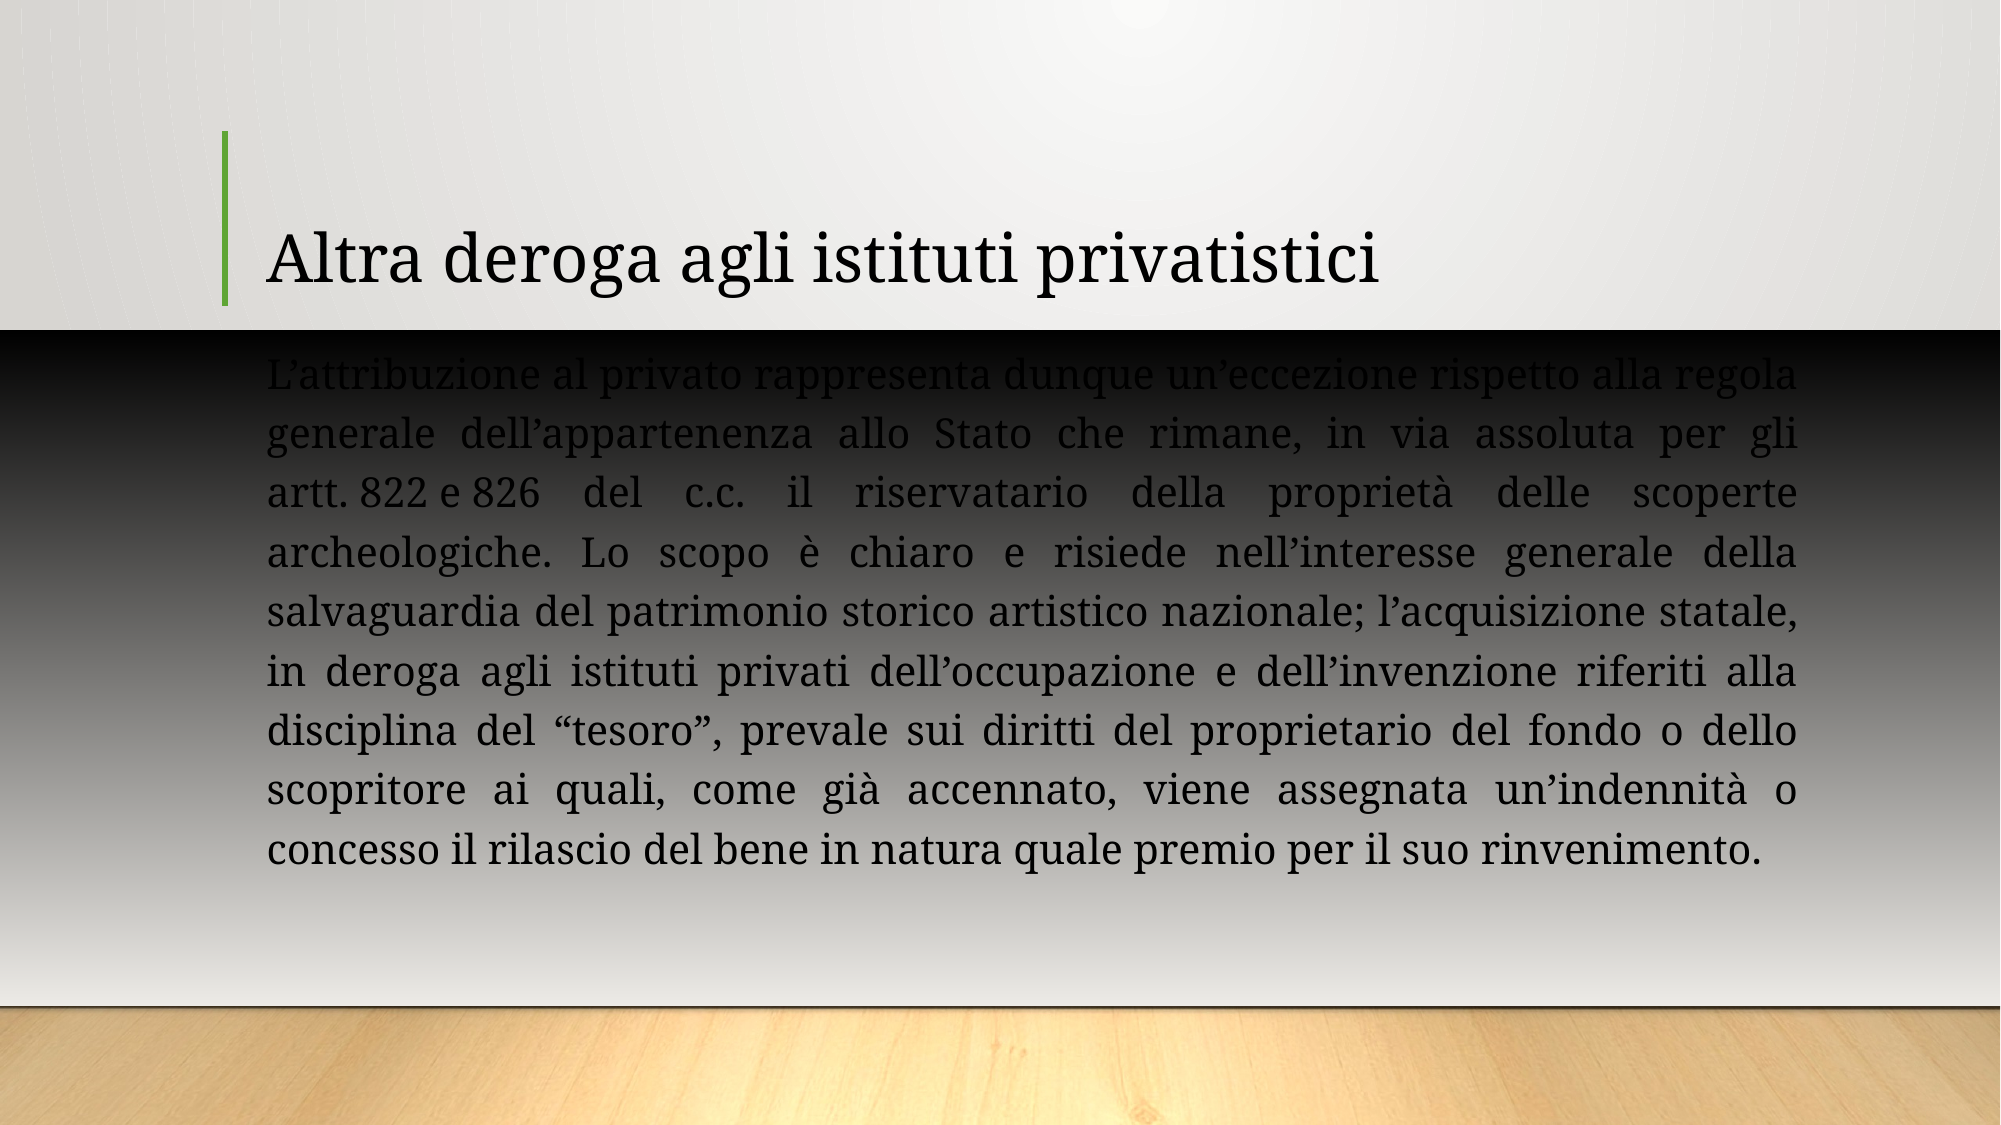

# Altra deroga agli istituti privatistici
L’attribuzione al privato rappresenta dunque un’eccezione rispetto alla regola generale dell’appartenenza allo Stato che rimane, in via assoluta per gli artt. 822 e 826 del c.c. il riservatario della proprietà delle scoperte archeologiche. Lo scopo è chiaro e risiede nell’interesse generale della salvaguardia del patrimonio storico artistico nazionale; l’acquisizione statale, in deroga agli istituti privati dell’occupazione e dell’invenzione riferiti alla disciplina del “tesoro”, prevale sui diritti del proprietario del fondo o dello scopritore ai quali, come già accennato, viene assegnata un’indennità o concesso il rilascio del bene in natura quale premio per il suo rinvenimento.